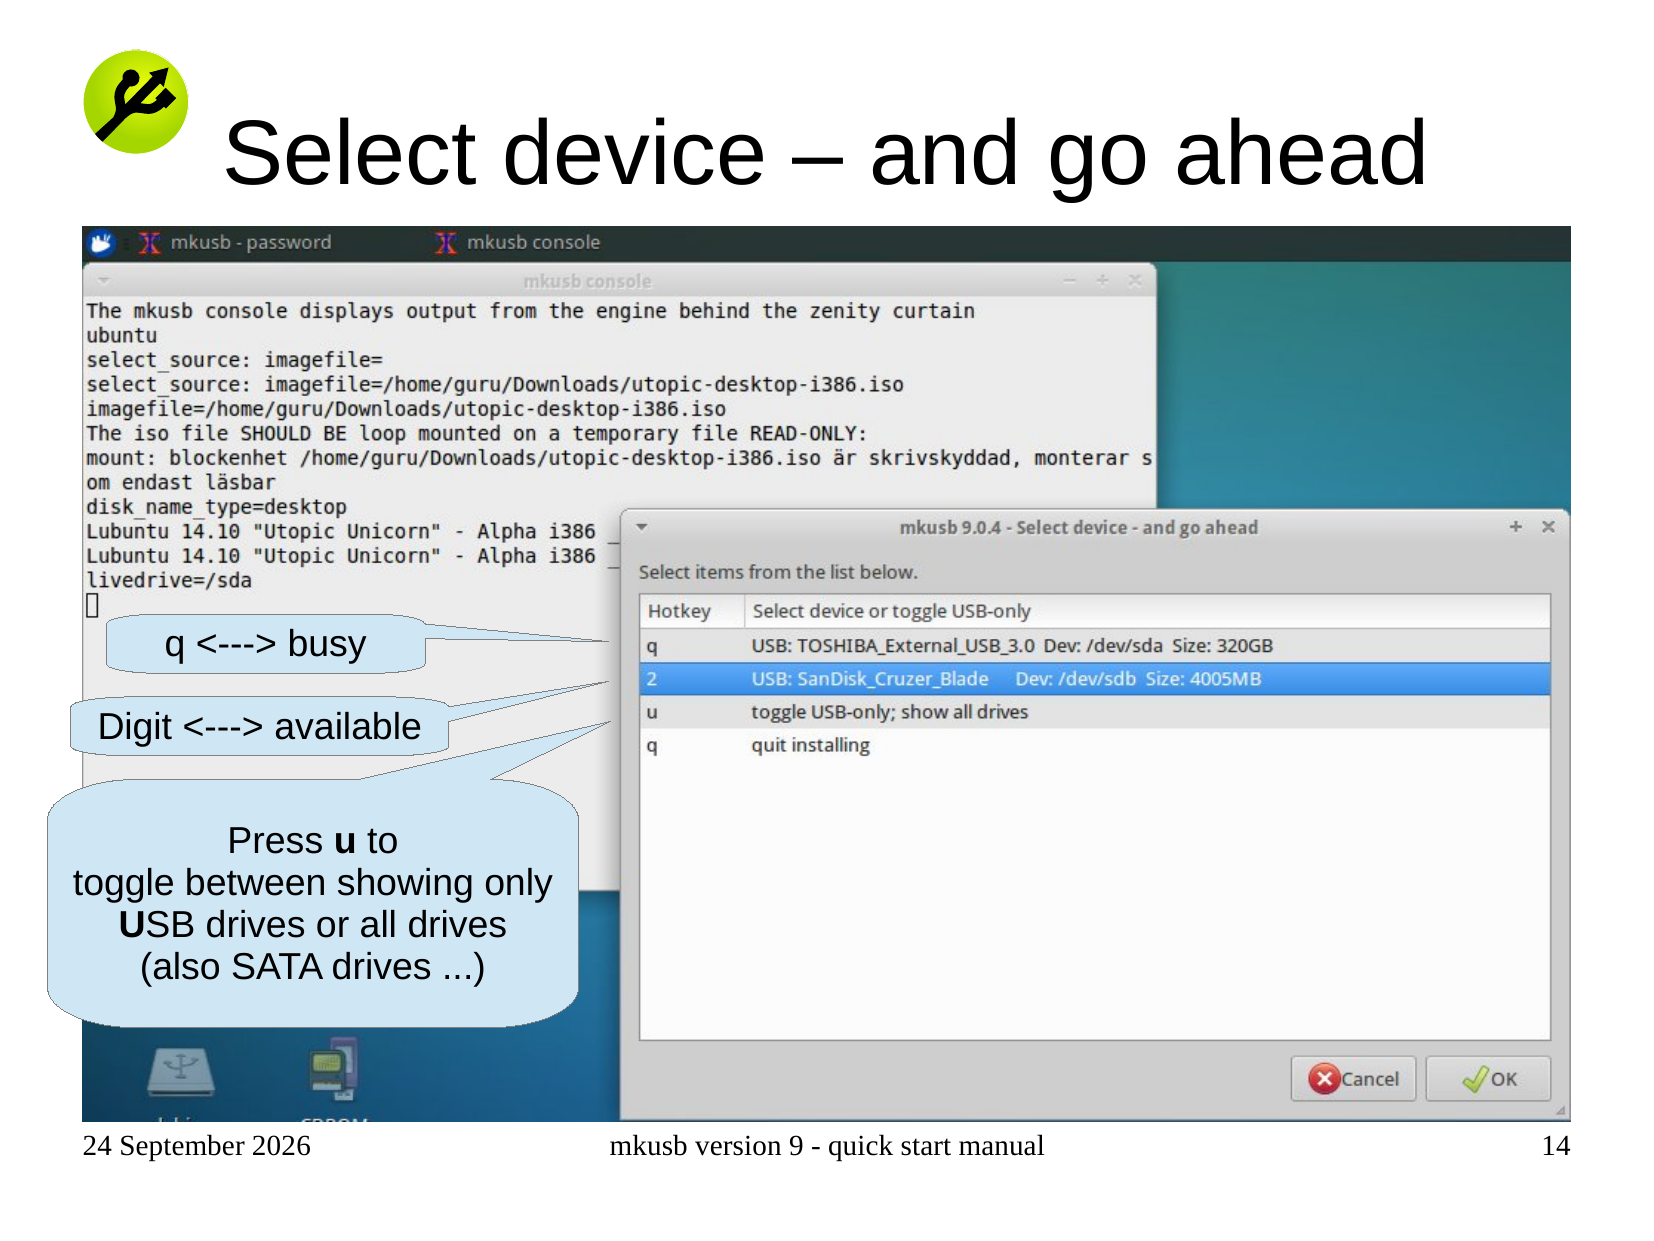

# Select device – and go ahead
q <---> busy
Digit <---> available
Press u to
toggle between showing only
USB drives or all drives
(also SATA drives ...)
mkusb version 9 - quick start manual
14